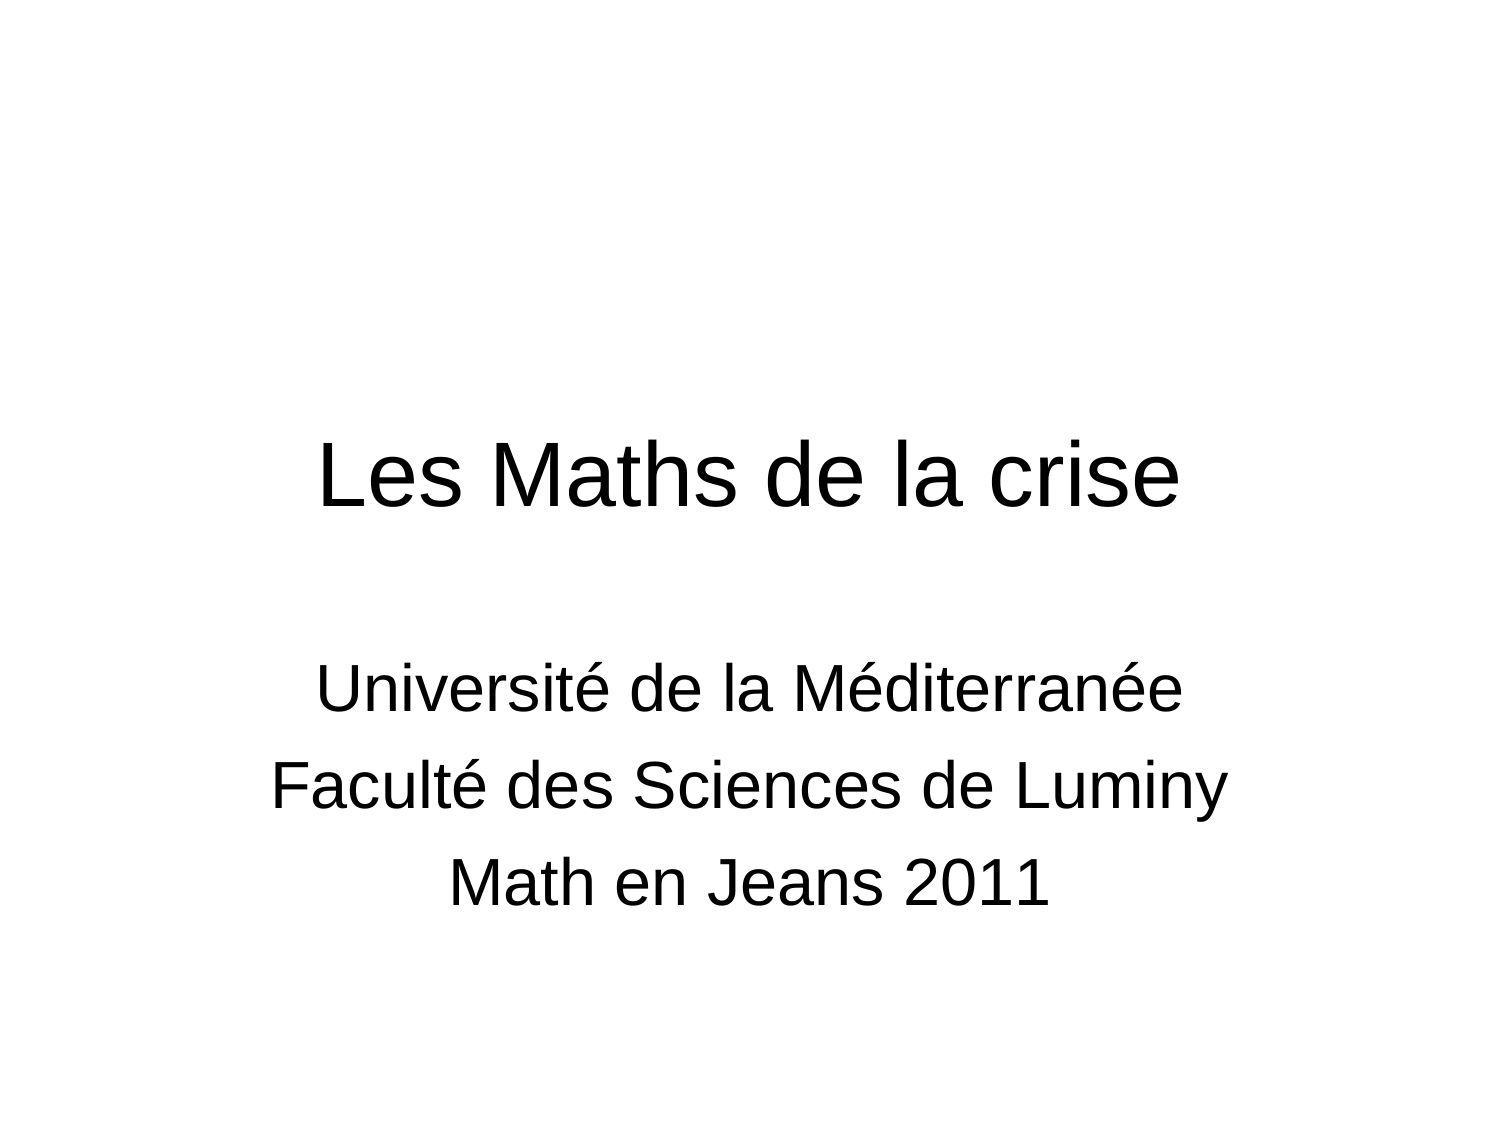

# Les Maths de la crise
Université de la Méditerranée
Faculté des Sciences de Luminy
Math en Jeans 2011